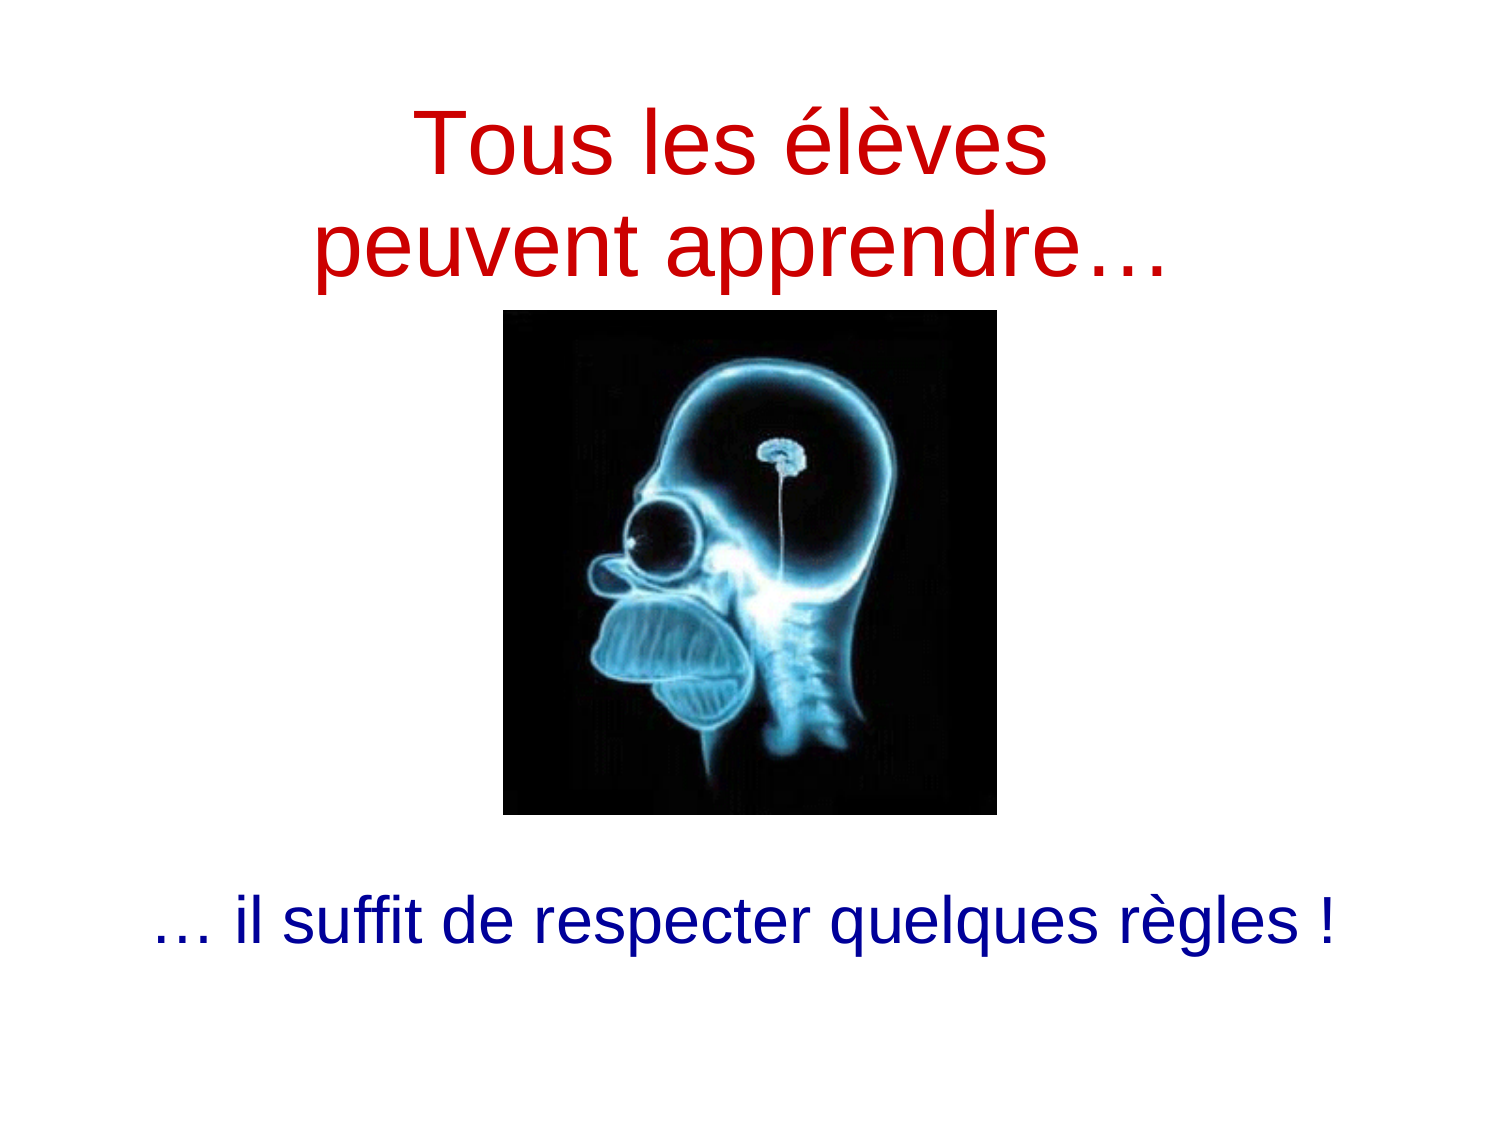

# Tous les élèves peuvent apprendre…
… il suffit de respecter quelques règles !